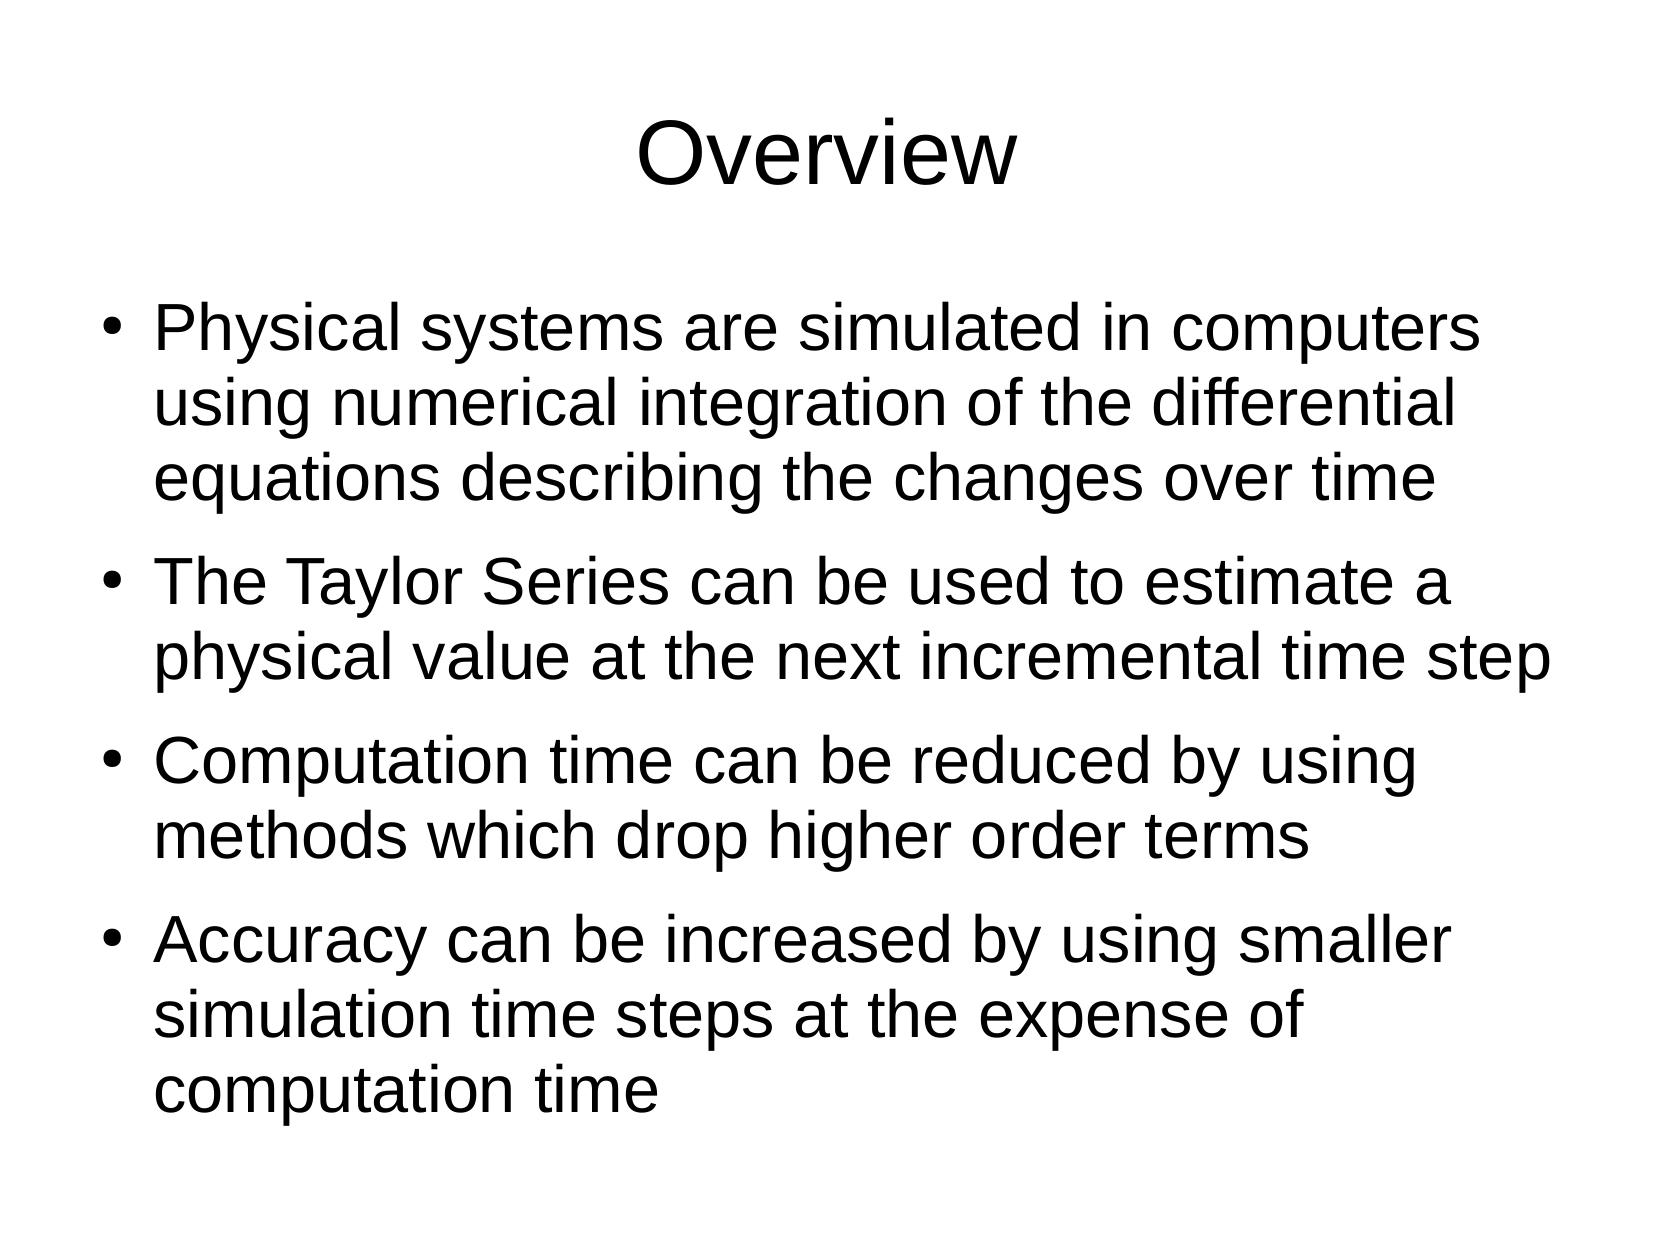

# Overview
Physical systems are simulated in computers using numerical integration of the differential equations describing the changes over time
The Taylor Series can be used to estimate a physical value at the next incremental time step
Computation time can be reduced by using methods which drop higher order terms
Accuracy can be increased by using smaller simulation time steps at the expense of computation time